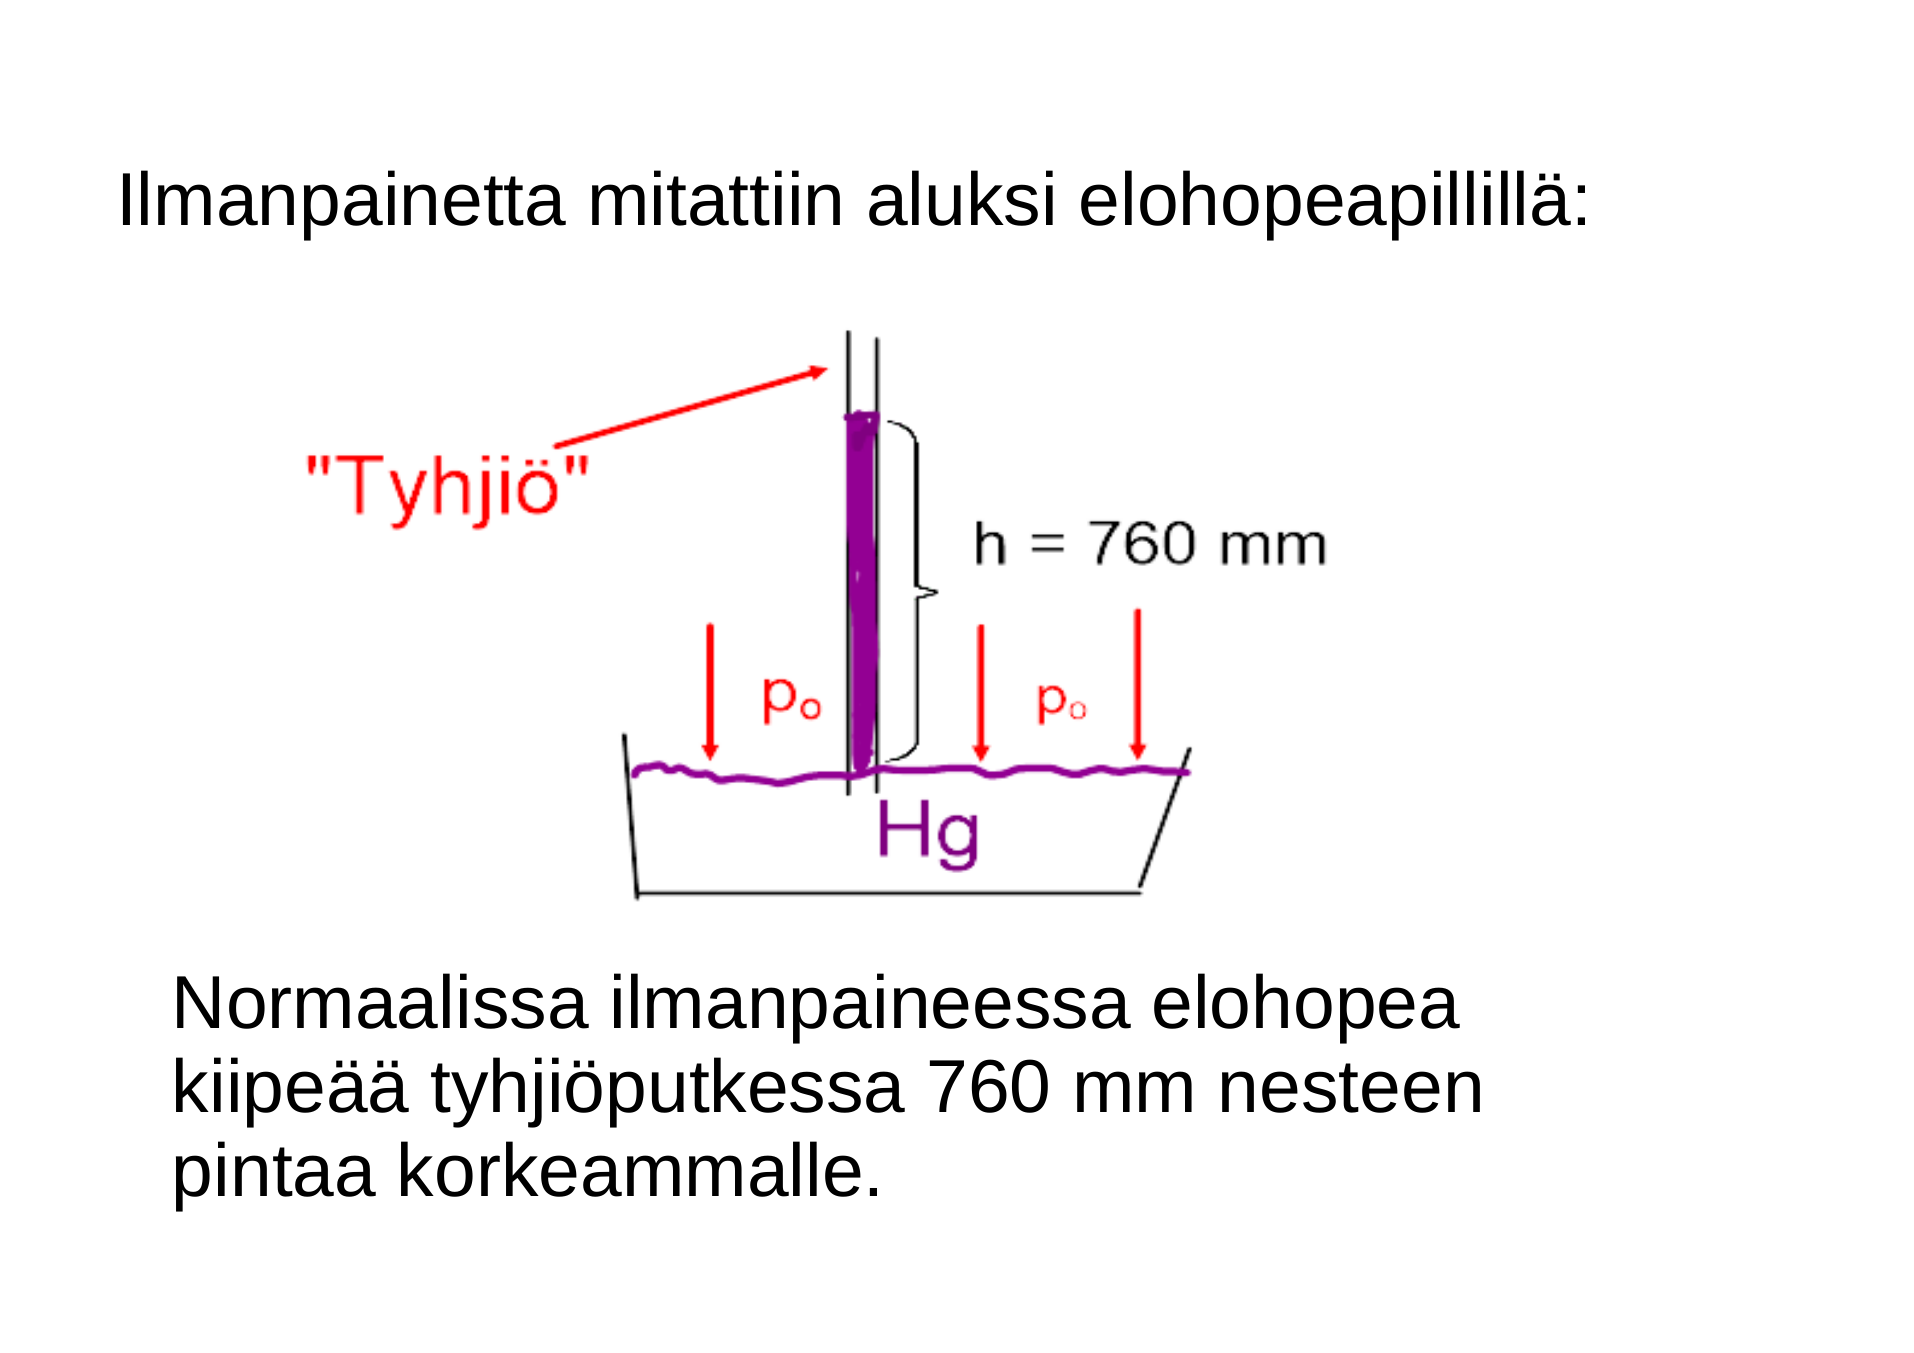

Ilmanpainetta mitattiin aluksi elohopeapillillä:
Normaalissa ilmanpaineessa elohopea
kiipeää tyhjiöputkessa 760 mm nesteen
pintaa korkeammalle.